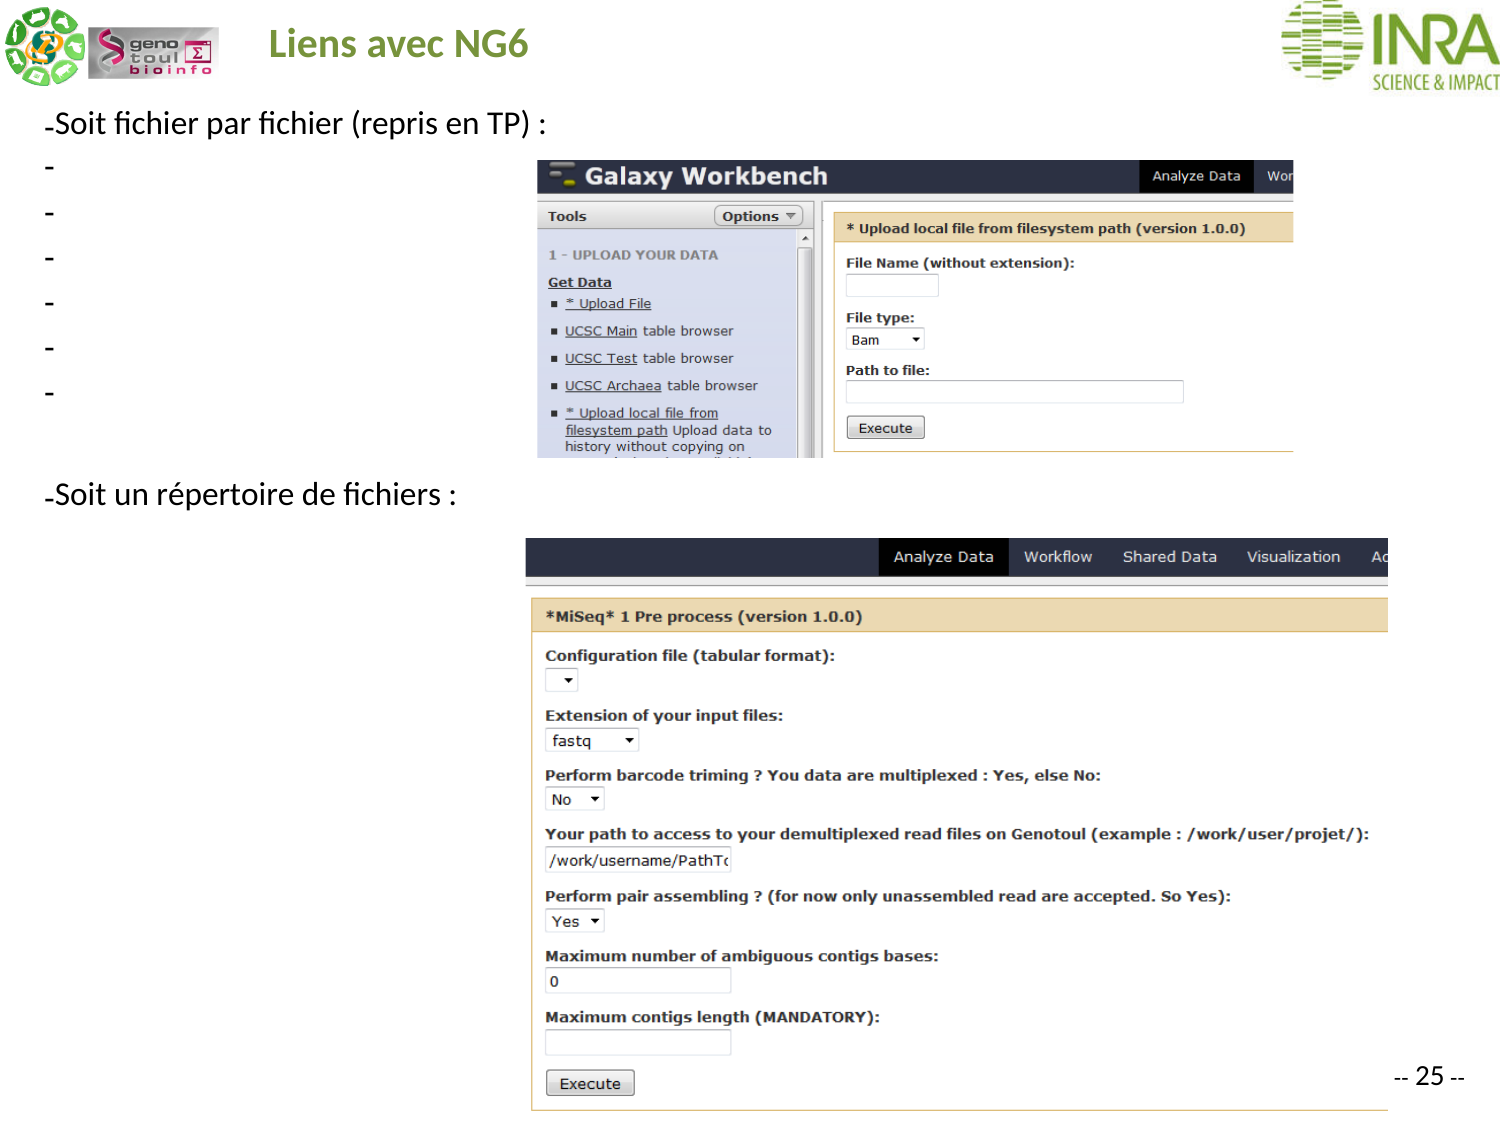

Liens avec NG6
Soit fichier par fichier (repris en TP) :
Soit un répertoire de fichiers :